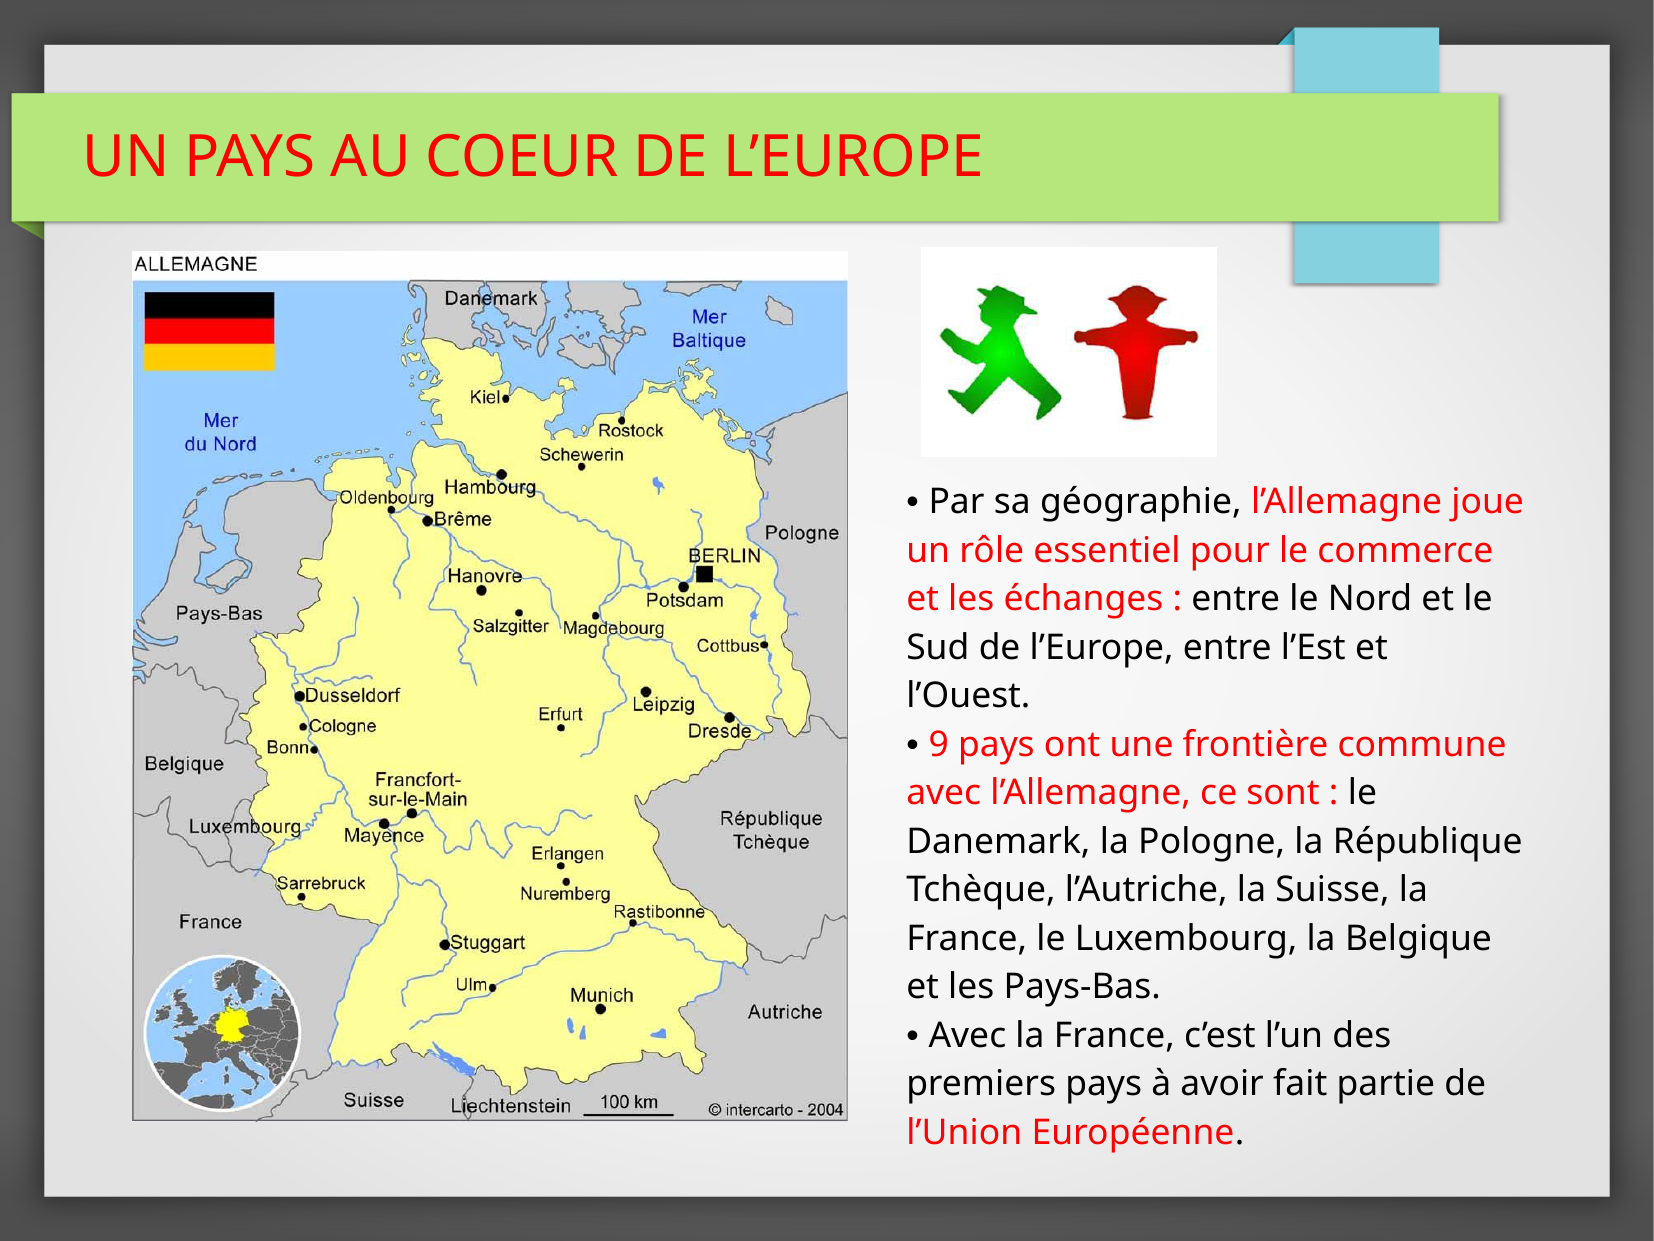

# UN PAYS AU COEUR DE L’EUROPE
• Par sa géographie, l’Allemagne joue
un rôle essentiel pour le commerce
et les échanges : entre le Nord et le
Sud de l’Europe, entre l’Est et
l’Ouest.
• 9 pays ont une frontière commune
avec l’Allemagne, ce sont : le
Danemark, la Pologne, la République
Tchèque, l’Autriche, la Suisse, la
France, le Luxembourg, la Belgique
et les Pays-Bas.
• Avec la France, c’est l’un des
premiers pays à avoir fait partie de
l’Union Européenne.